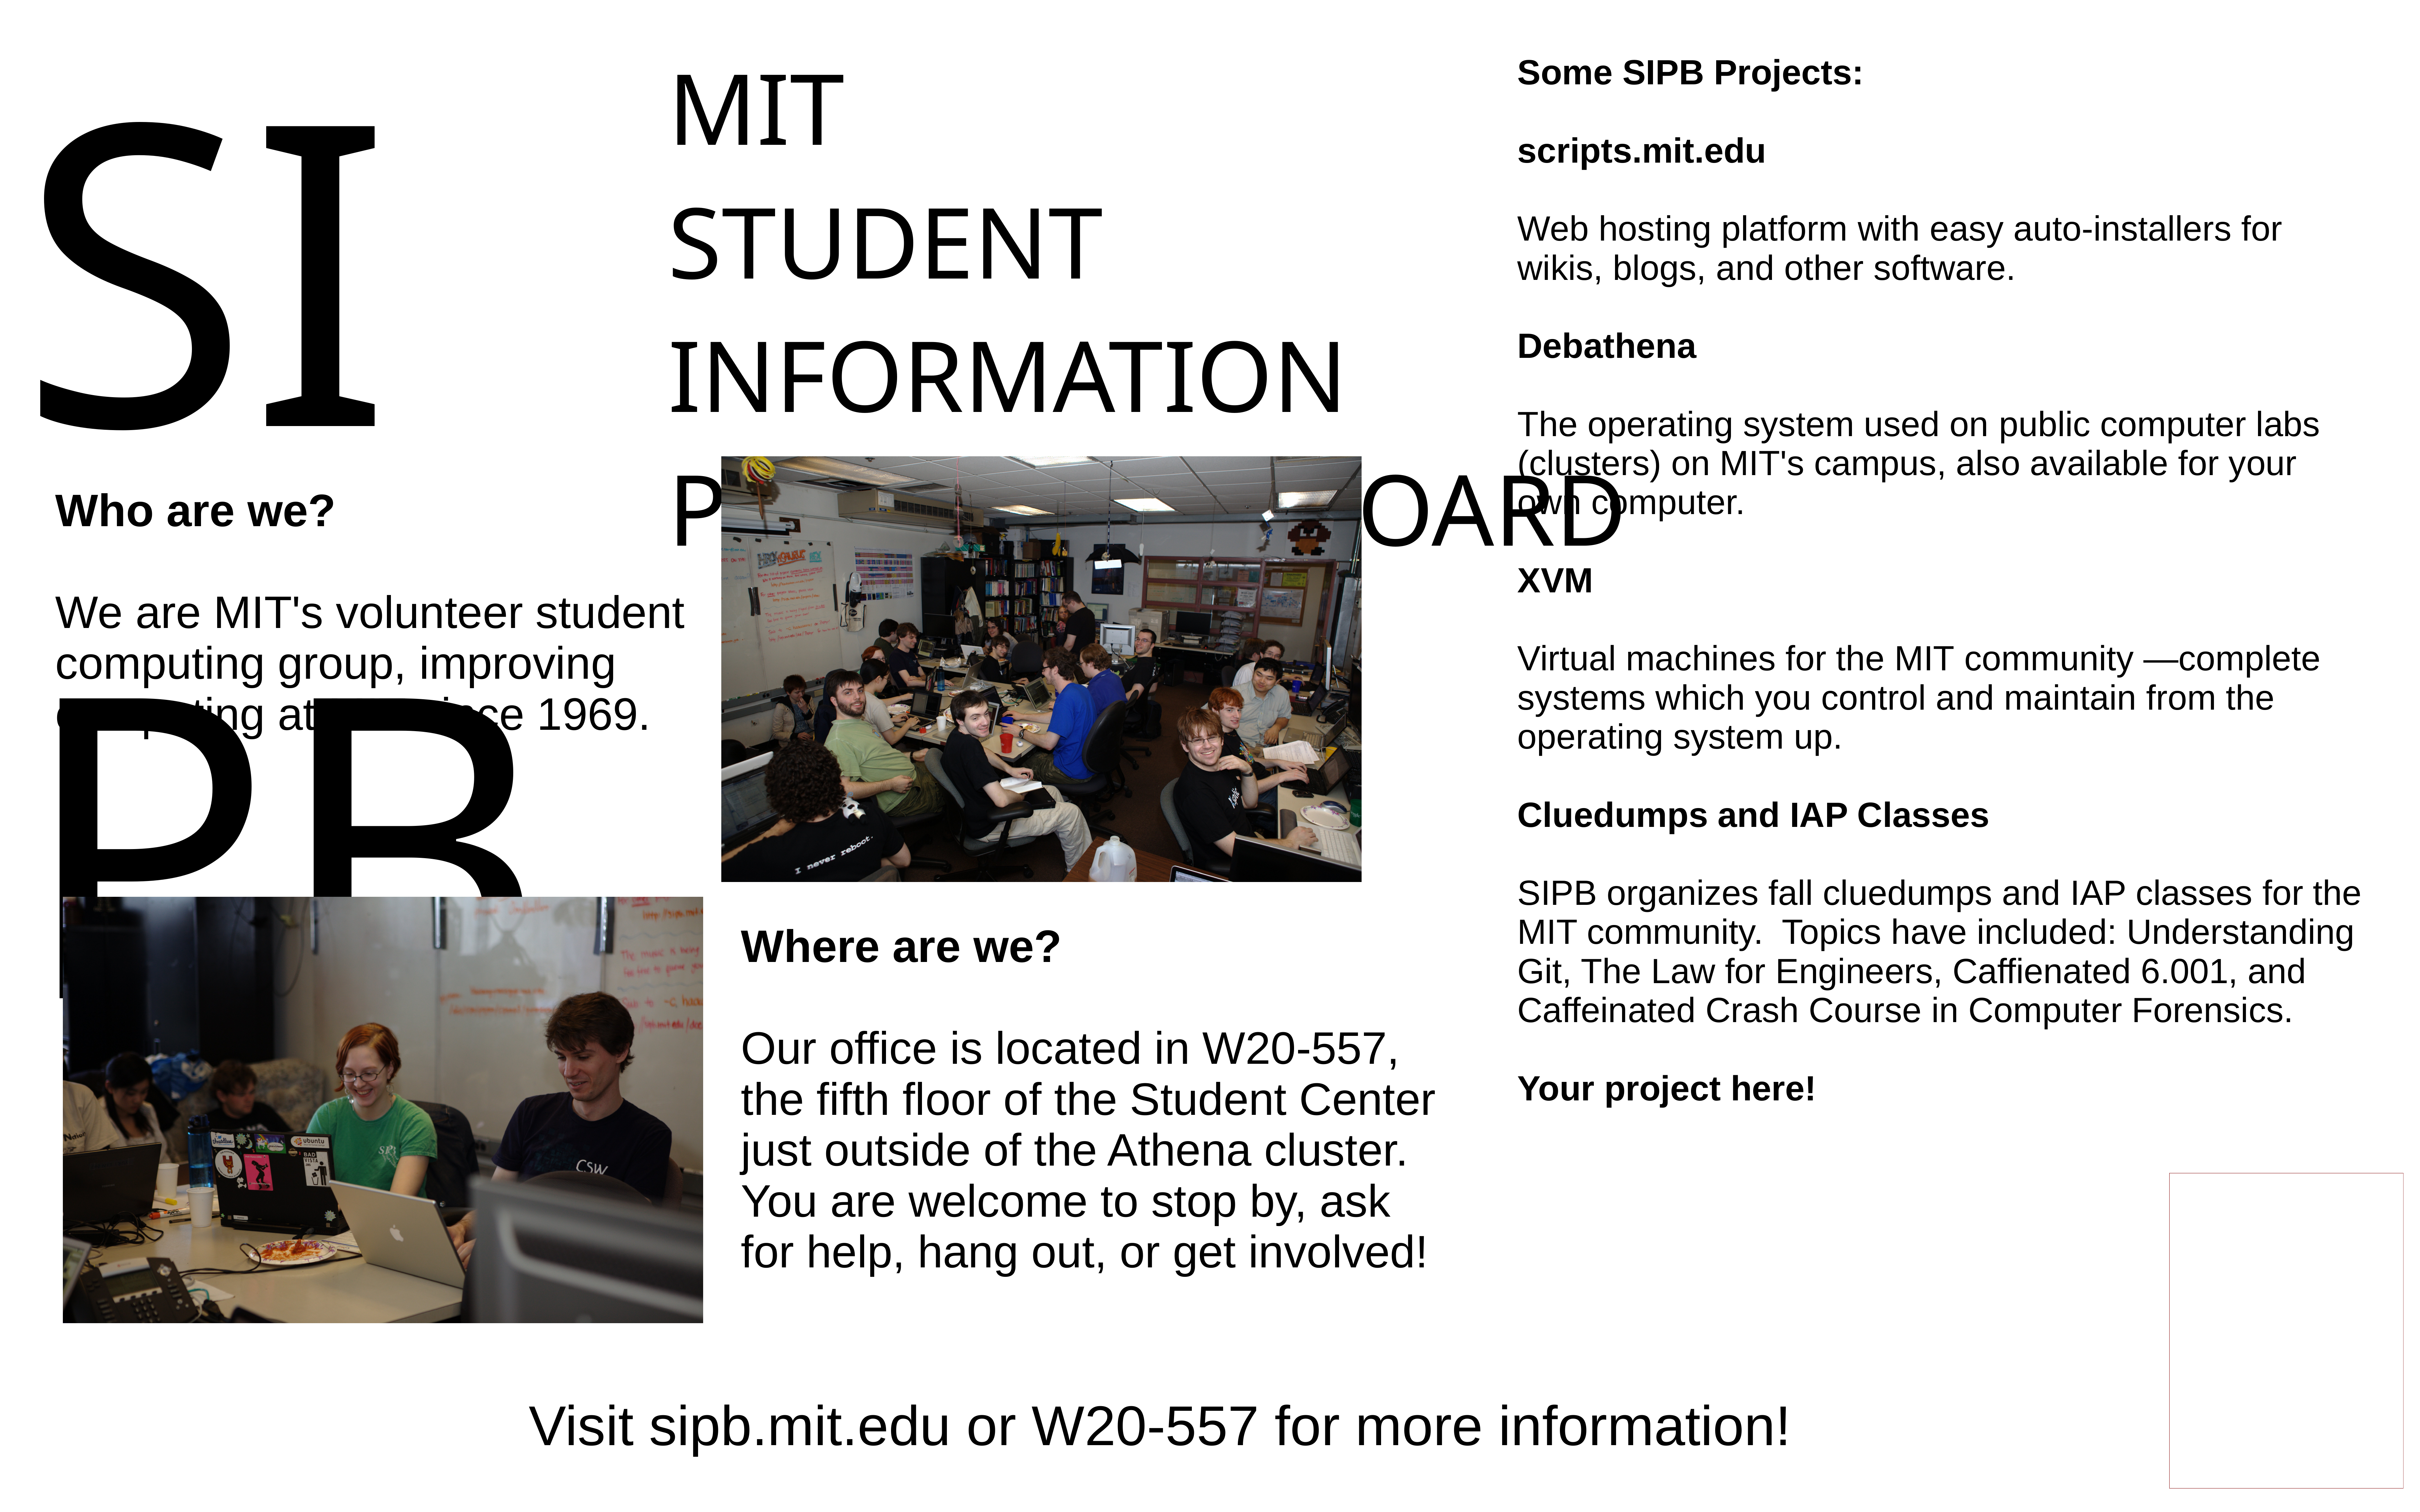

SIPB
MIT
STUDENT INFORMATION
PROCESSING BOARD
Some SIPB Projects:
scripts.mit.edu
Web hosting platform with easy auto-installers for wikis, blogs, and other software.
Debathena
The operating system used on public computer labs (clusters) on MIT's campus, also available for your own computer.
XVM
Virtual machines for the MIT community —complete systems which you control and maintain from the operating system up.
Cluedumps and IAP Classes
SIPB organizes fall cluedumps and IAP classes for the MIT community. Topics have included: Understanding Git, The Law for Engineers, Caffienated 6.001, and Caffeinated Crash Course in Computer Forensics.
Your project here!
Who are we?
We are MIT's volunteer student computing group, improving computing at MIT since 1969.
Where are we?
Our office is located in W20-557, the fifth floor of the Student Center just outside of the Athena cluster. You are welcome to stop by, ask for help, hang out, or get involved!
Visit sipb.mit.edu or W20-557 for more information!